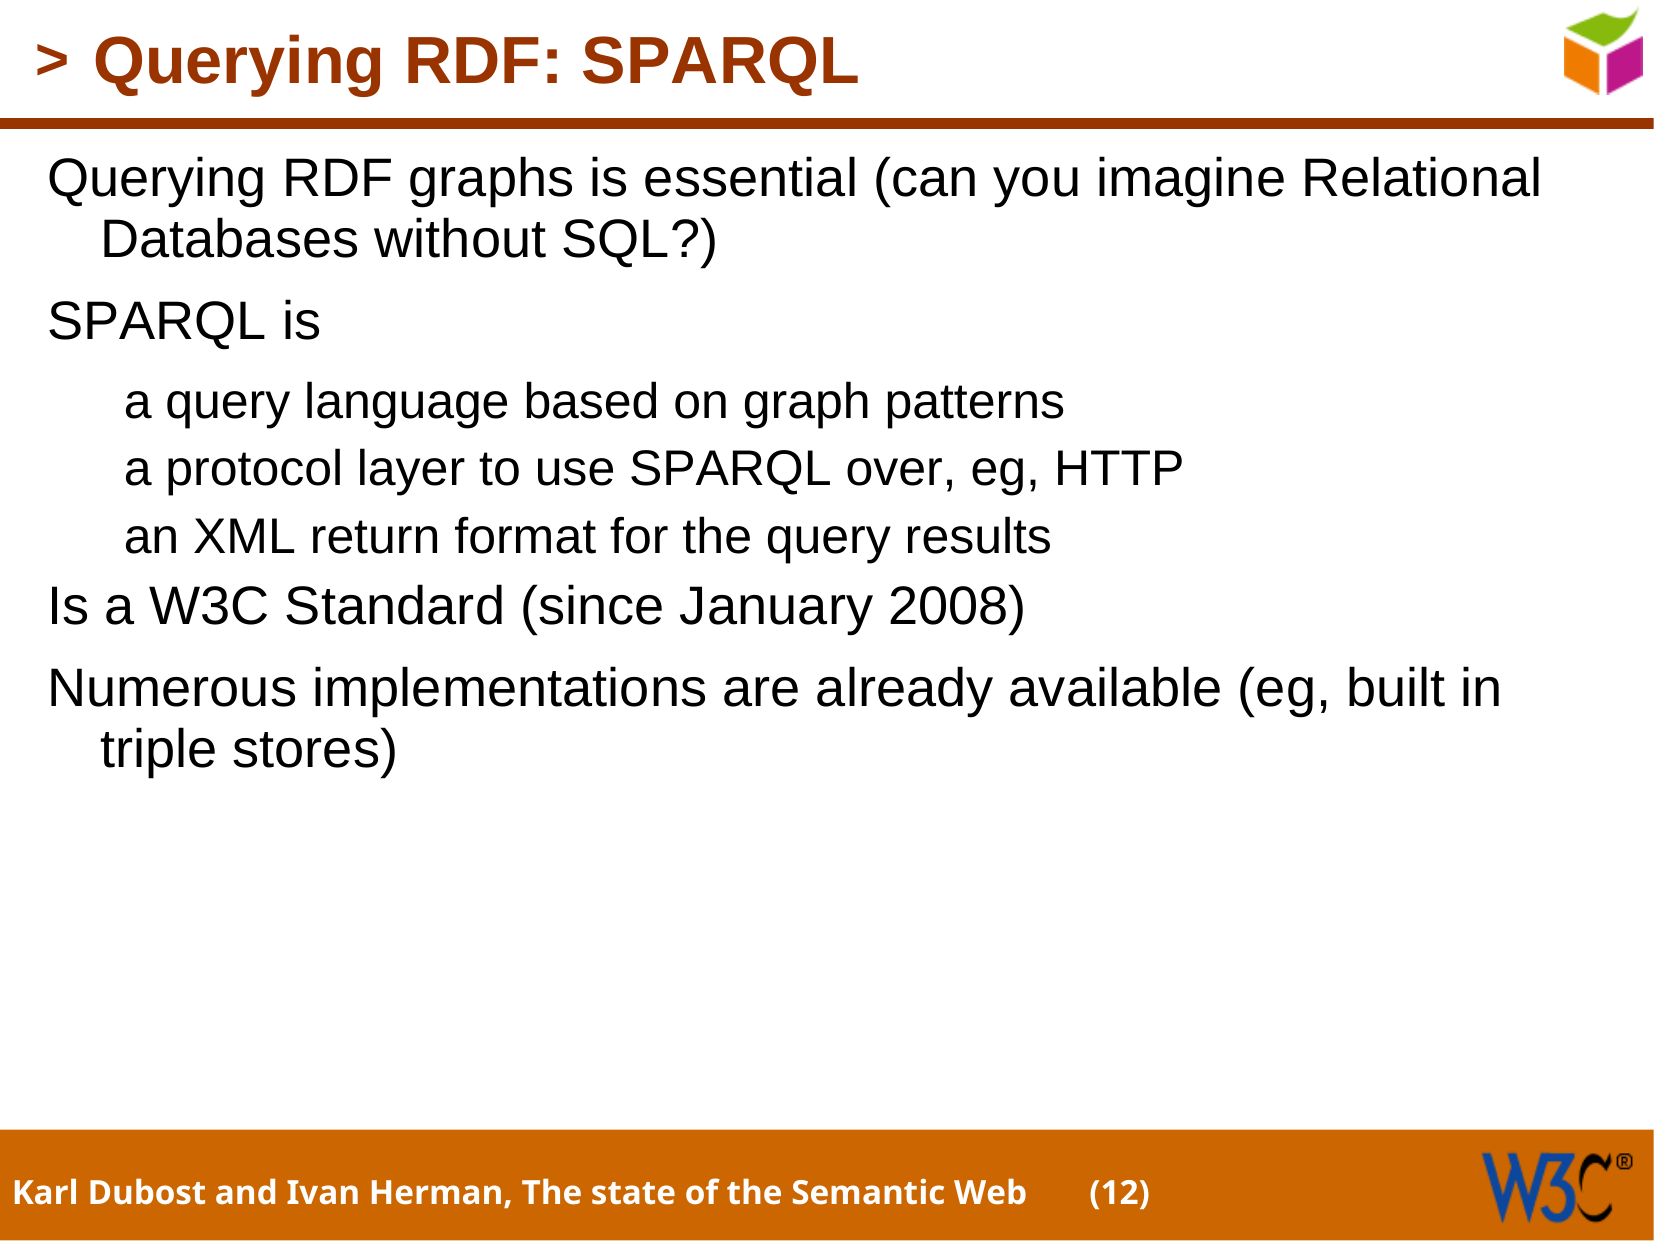

# Querying RDF: SPARQL
Querying RDF graphs is essential (can you imagine Relational Databases without SQL?)
SPARQL is
a query language based on graph patterns
a protocol layer to use SPARQL over, eg, HTTP
an XML return format for the query results
Is a W3C Standard (since January 2008)
Numerous implementations are already available (eg, built in triple stores)